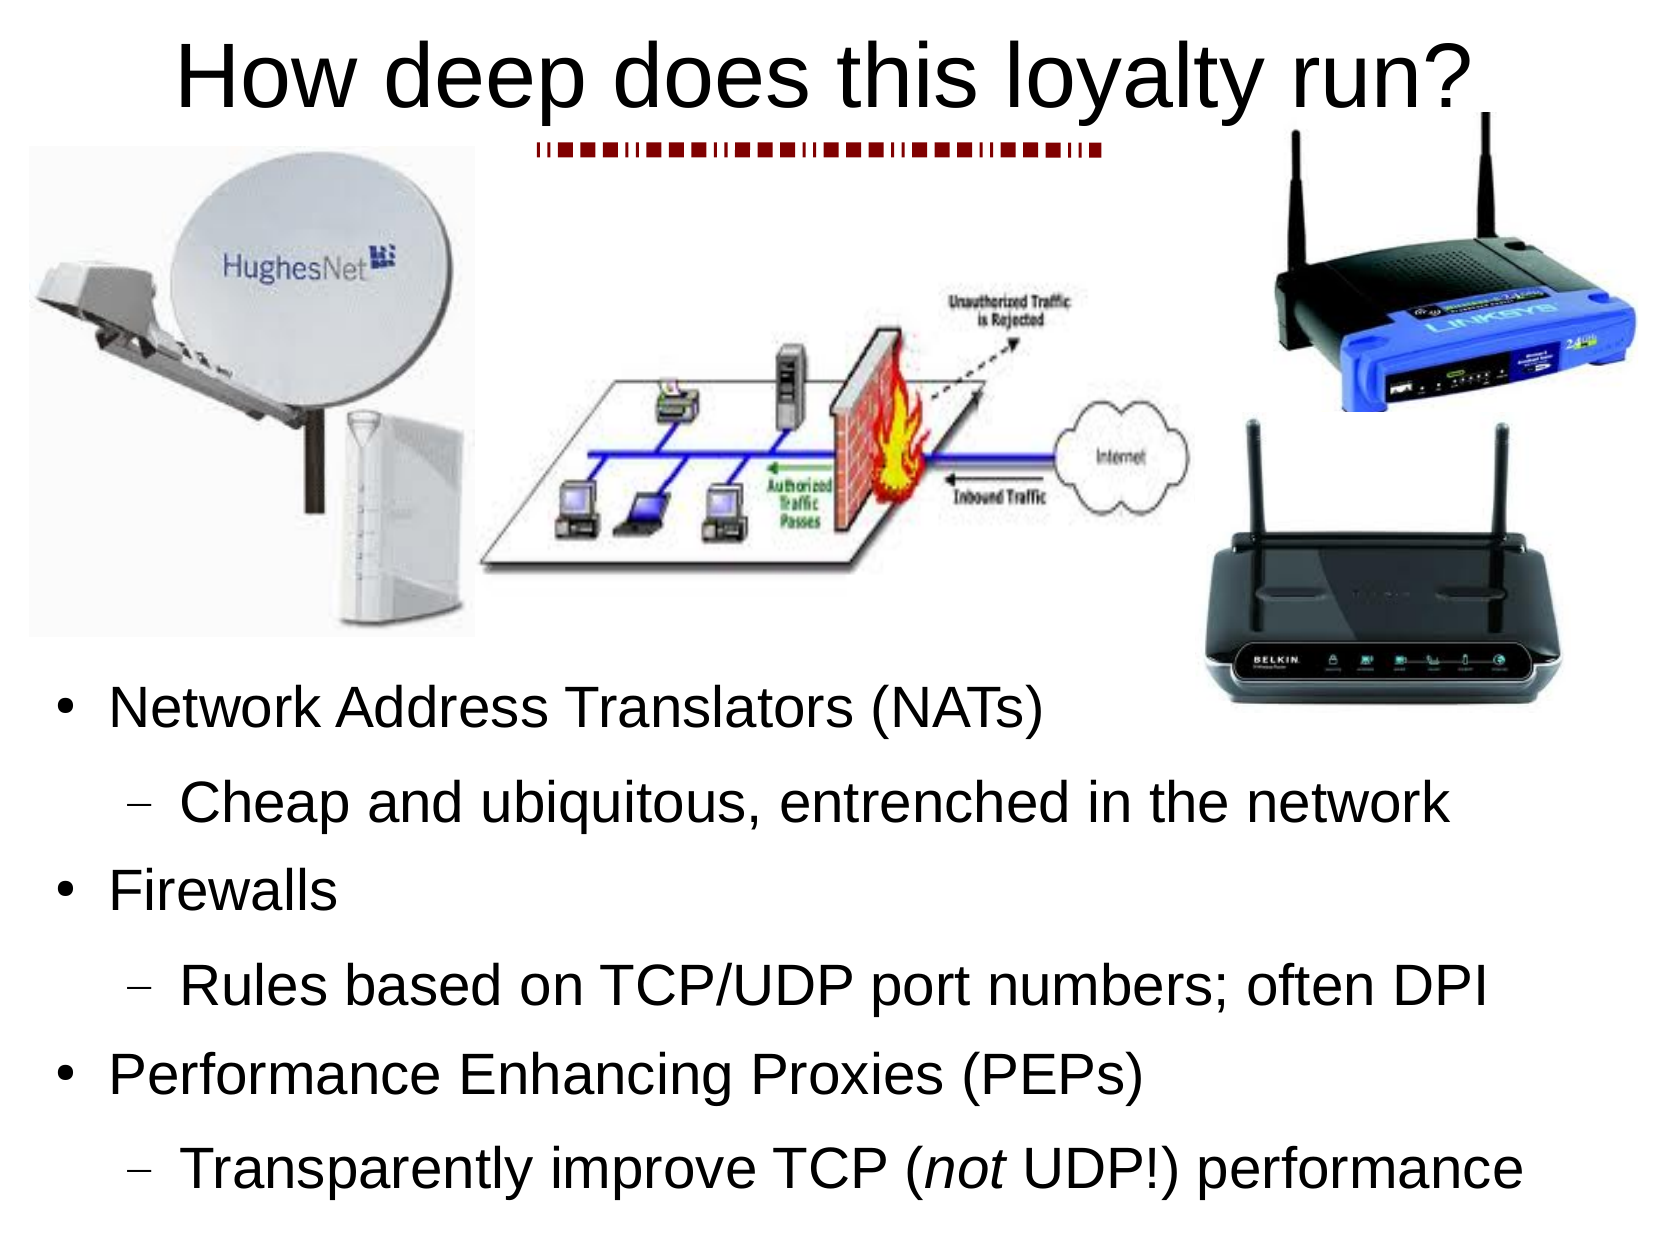

# How deep does this loyalty run?
Network Address Translators (NATs)
Cheap and ubiquitous, entrenched in the network
Firewalls
Rules based on TCP/UDP port numbers; often DPI
Performance Enhancing Proxies (PEPs)
Transparently improve TCP (not UDP!) performance